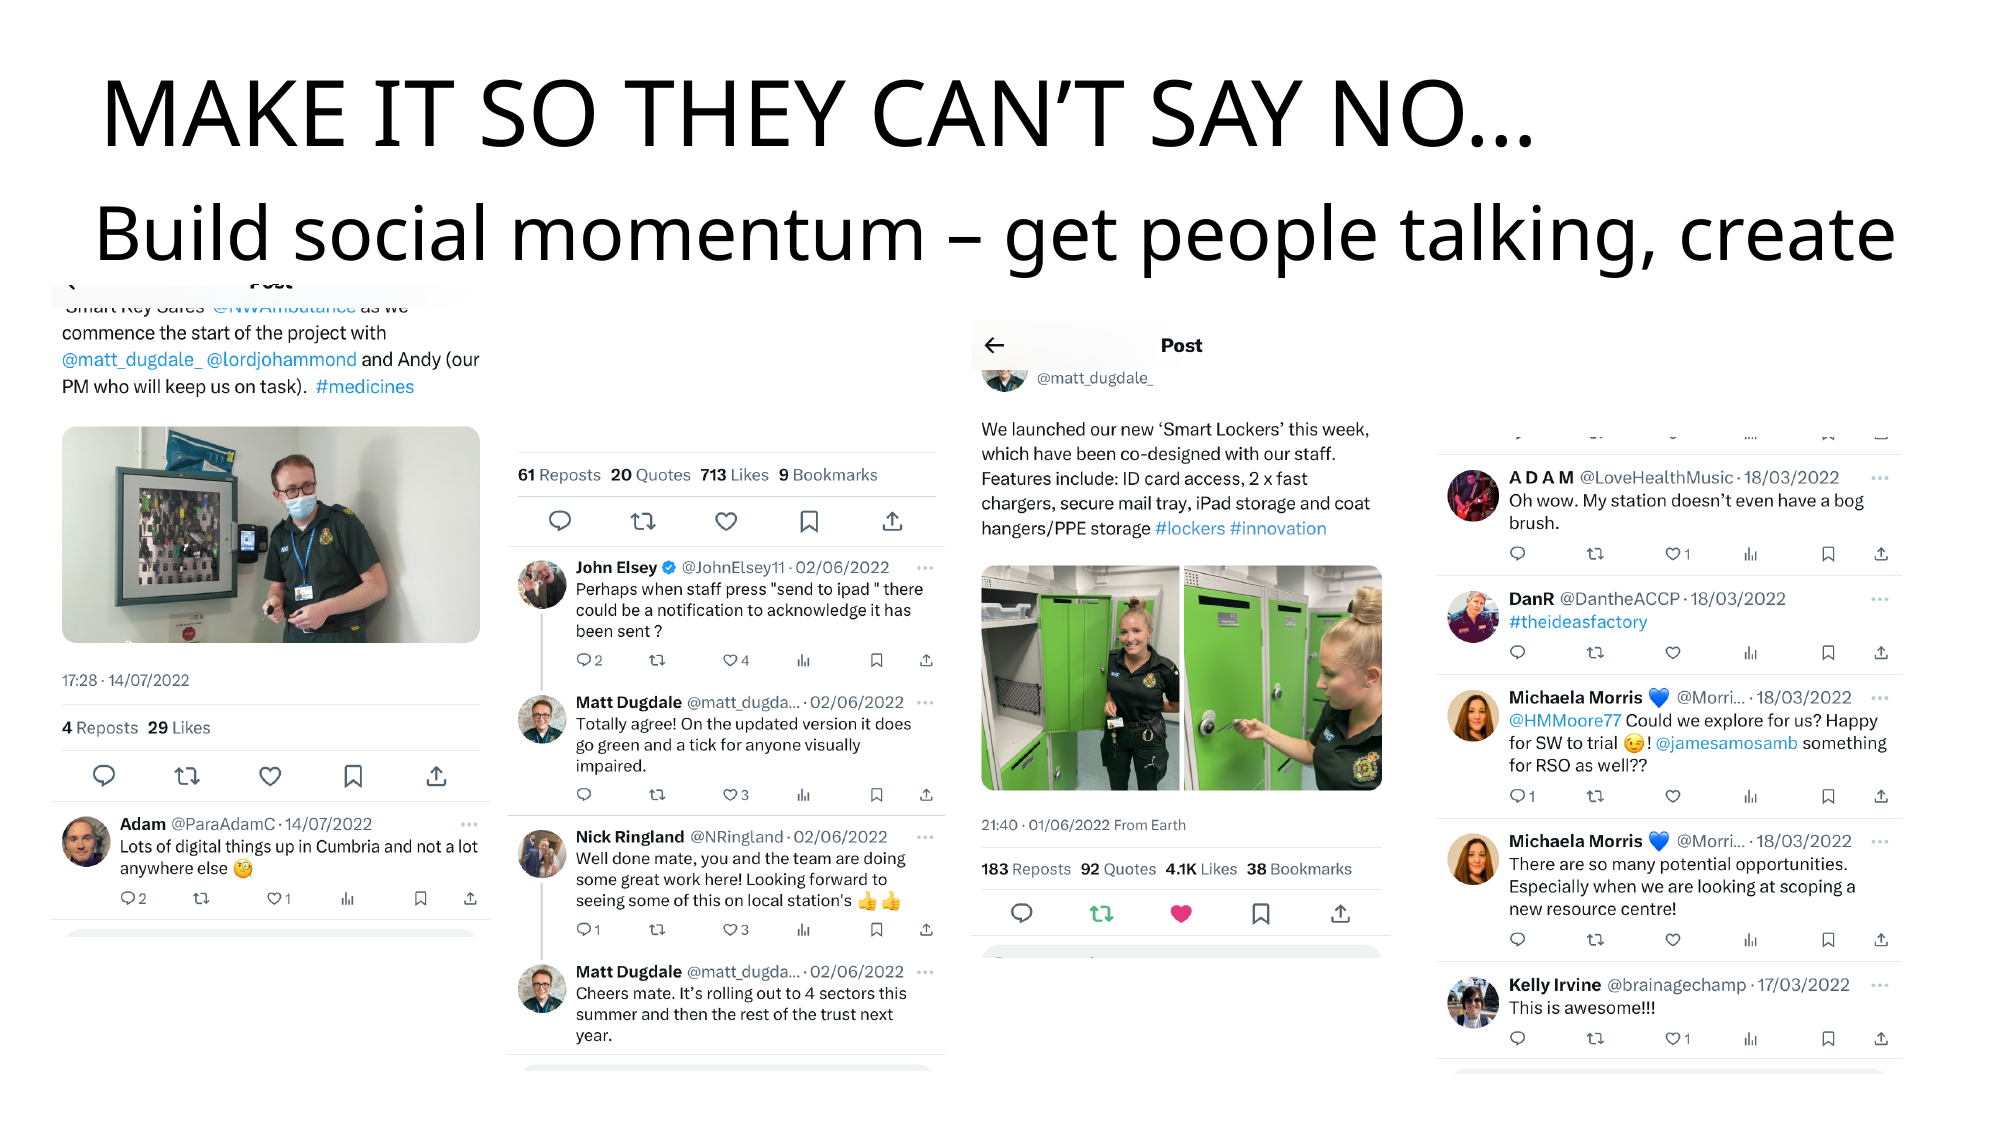

# MAKE IT SO THEY CAN’T SAY NO…
Build social momentum – get people talking, create a pull